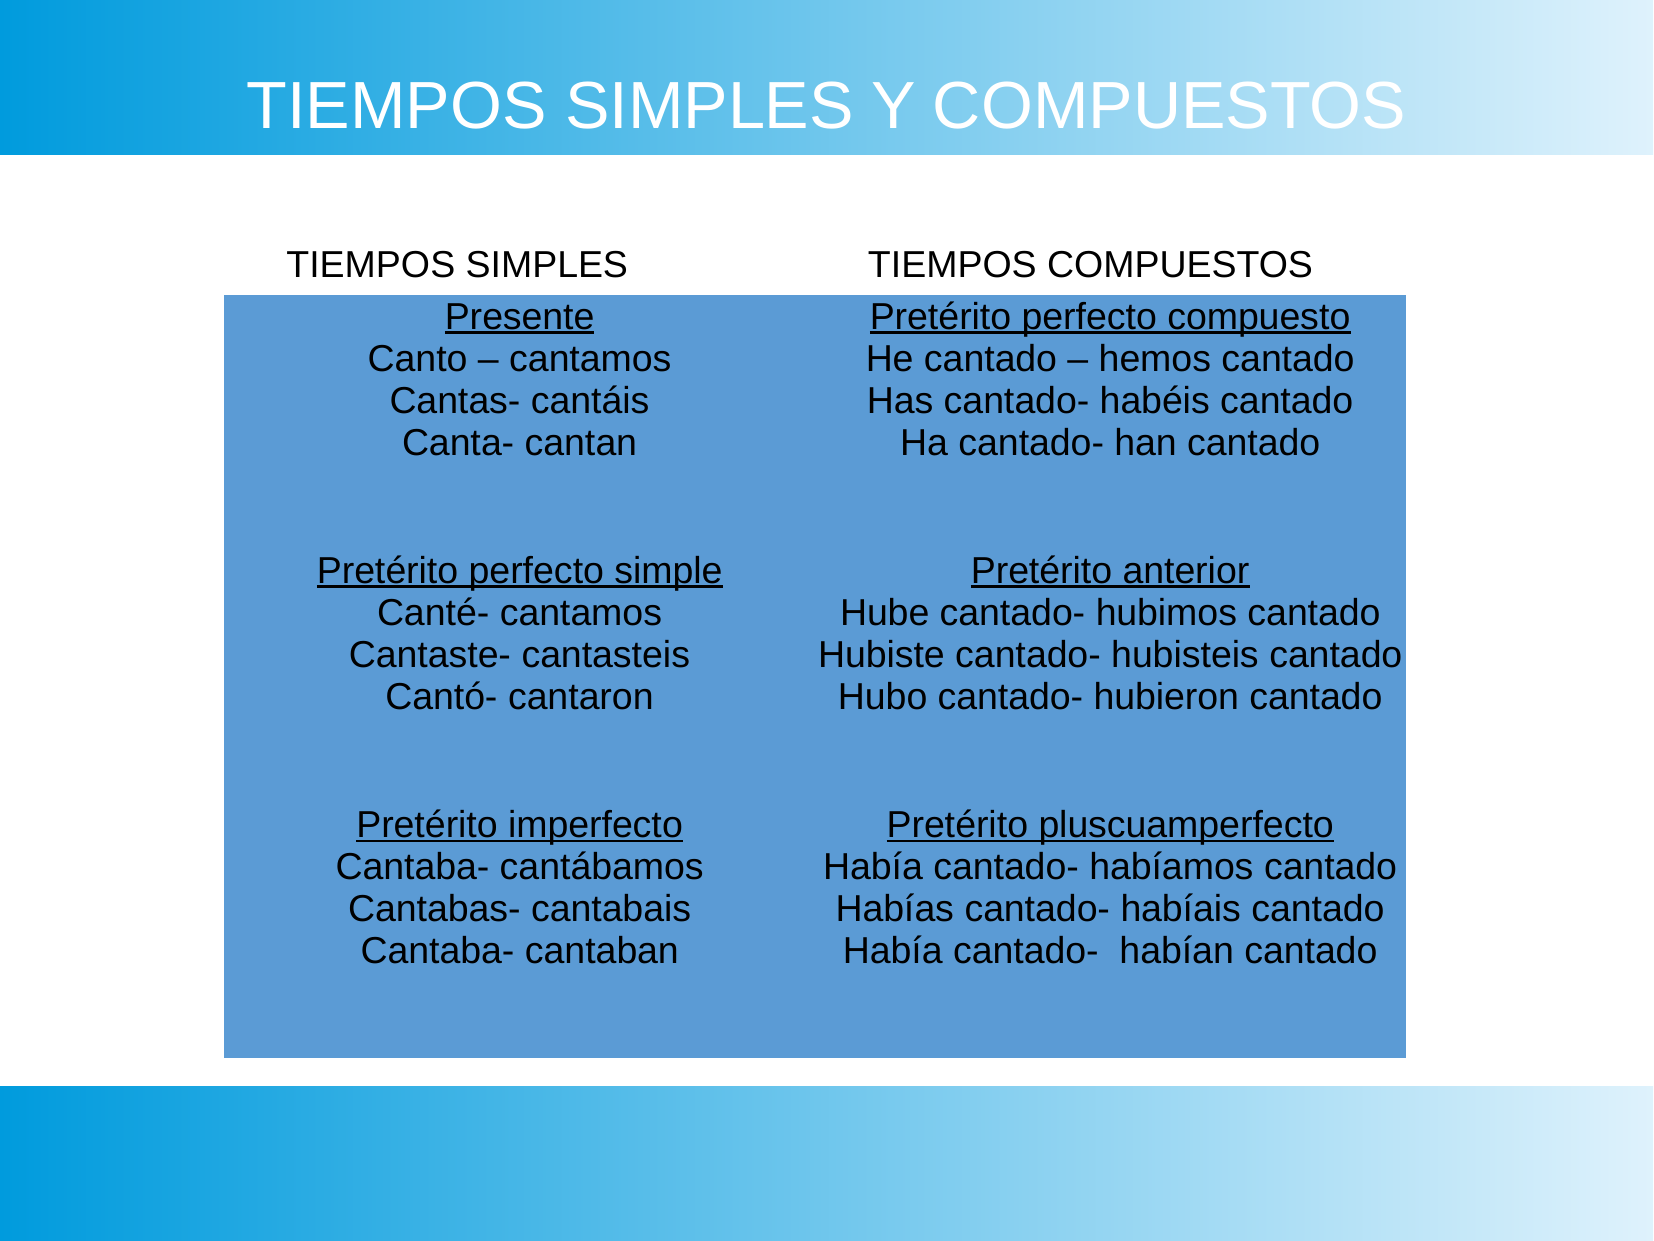

# TIEMPOS SIMPLES Y COMPUESTOS
TIEMPOS SIMPLES TIEMPOS COMPUESTOS
| Presente Canto – cantamos Cantas- cantáis Canta- cantan | Pretérito perfecto compuesto He cantado – hemos cantado Has cantado- habéis cantado Ha cantado- han cantado |
| --- | --- |
| Pretérito perfecto simple Canté- cantamos Cantaste- cantasteis Cantó- cantaron | Pretérito anterior Hube cantado- hubimos cantado Hubiste cantado- hubisteis cantado Hubo cantado- hubieron cantado |
| Pretérito imperfecto Cantaba- cantábamos Cantabas- cantabais Cantaba- cantaban | Pretérito pluscuamperfecto Había cantado- habíamos cantado Habías cantado- habíais cantado Había cantado- habían cantado |